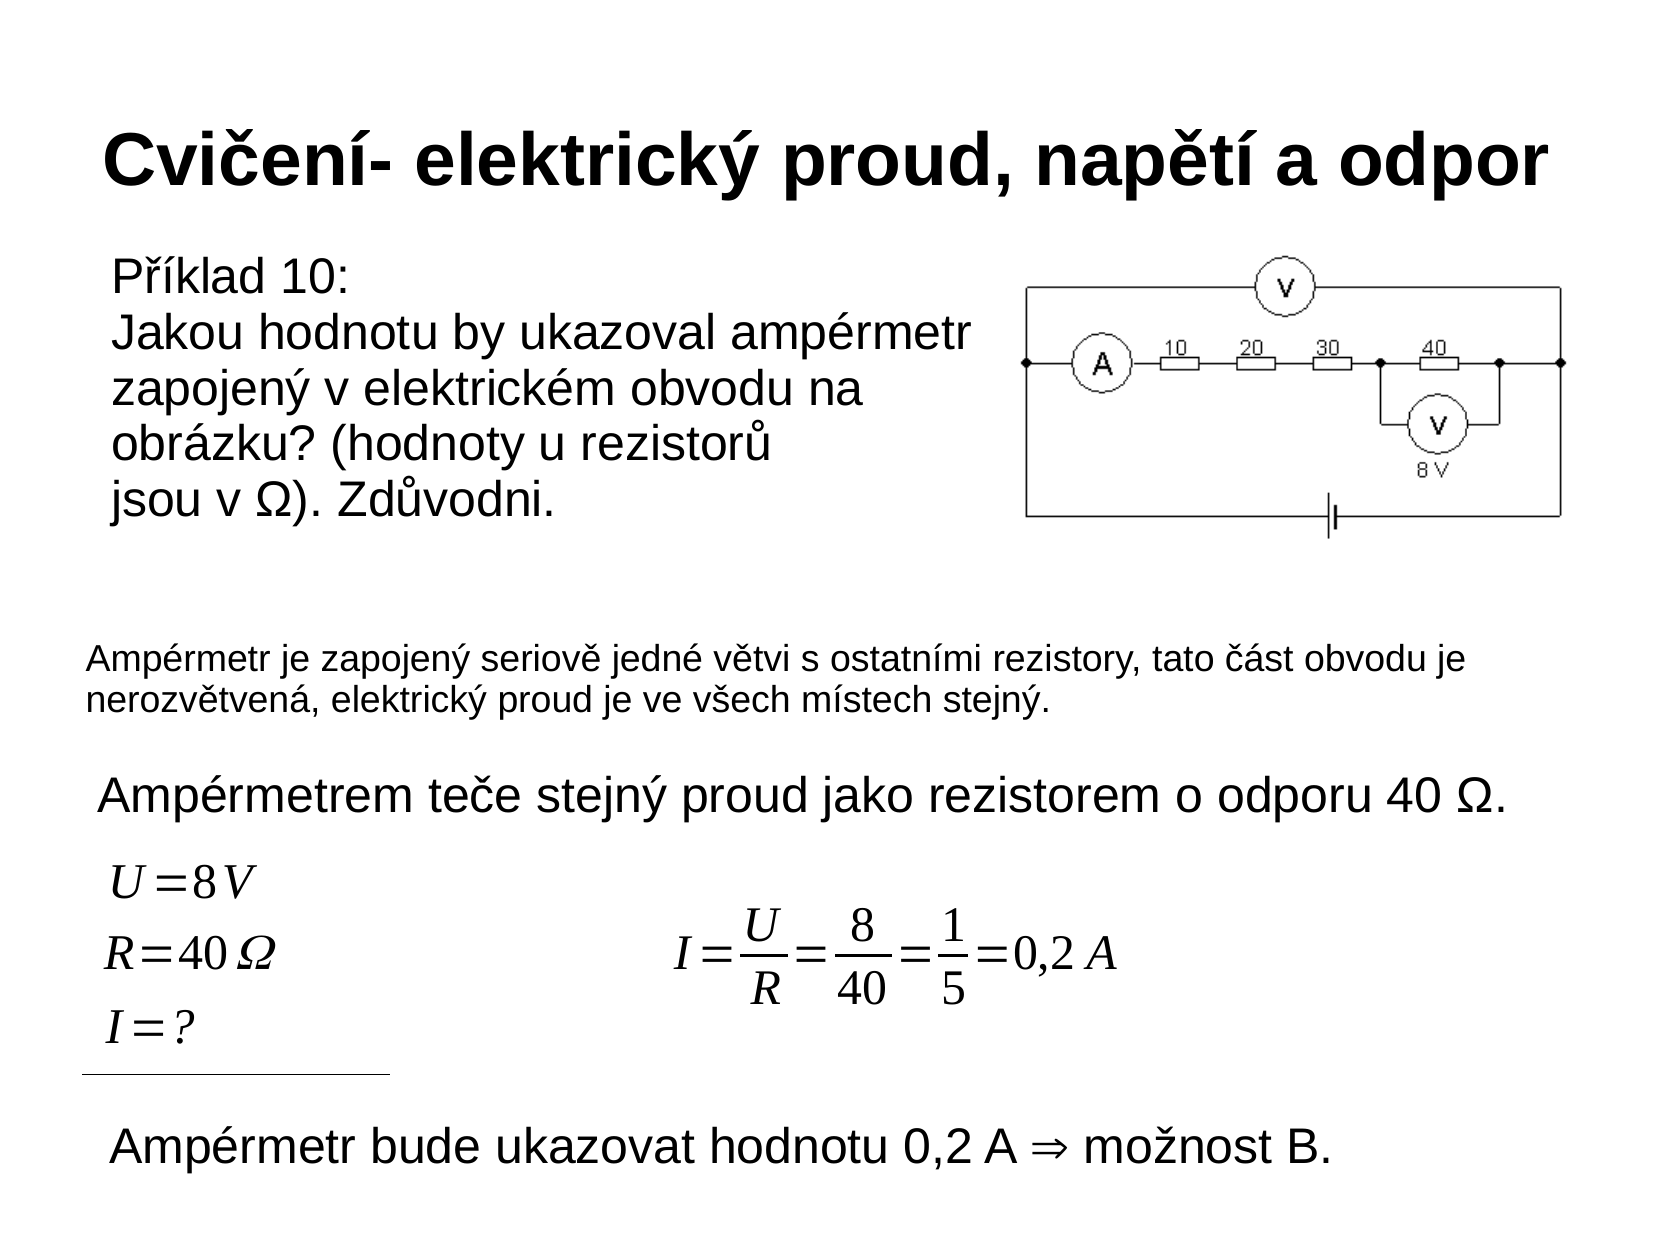

# Cvičení- elektrický proud, napětí a odpor
Příklad 10:
Jakou hodnotu by ukazoval ampérmetr
zapojený v elektrickém obvodu na
obrázku? (hodnoty u rezistorů
jsou v Ω). Zdůvodni.
Ampérmetr je zapojený seriově jedné větvi s ostatními rezistory, tato část obvodu je nerozvětvená, elektrický proud je ve všech místech stejný.
Ampérmetrem teče stejný proud jako rezistorem o odporu 40 Ω.
Ampérmetr bude ukazovat hodnotu 0,2 A  možnost B.